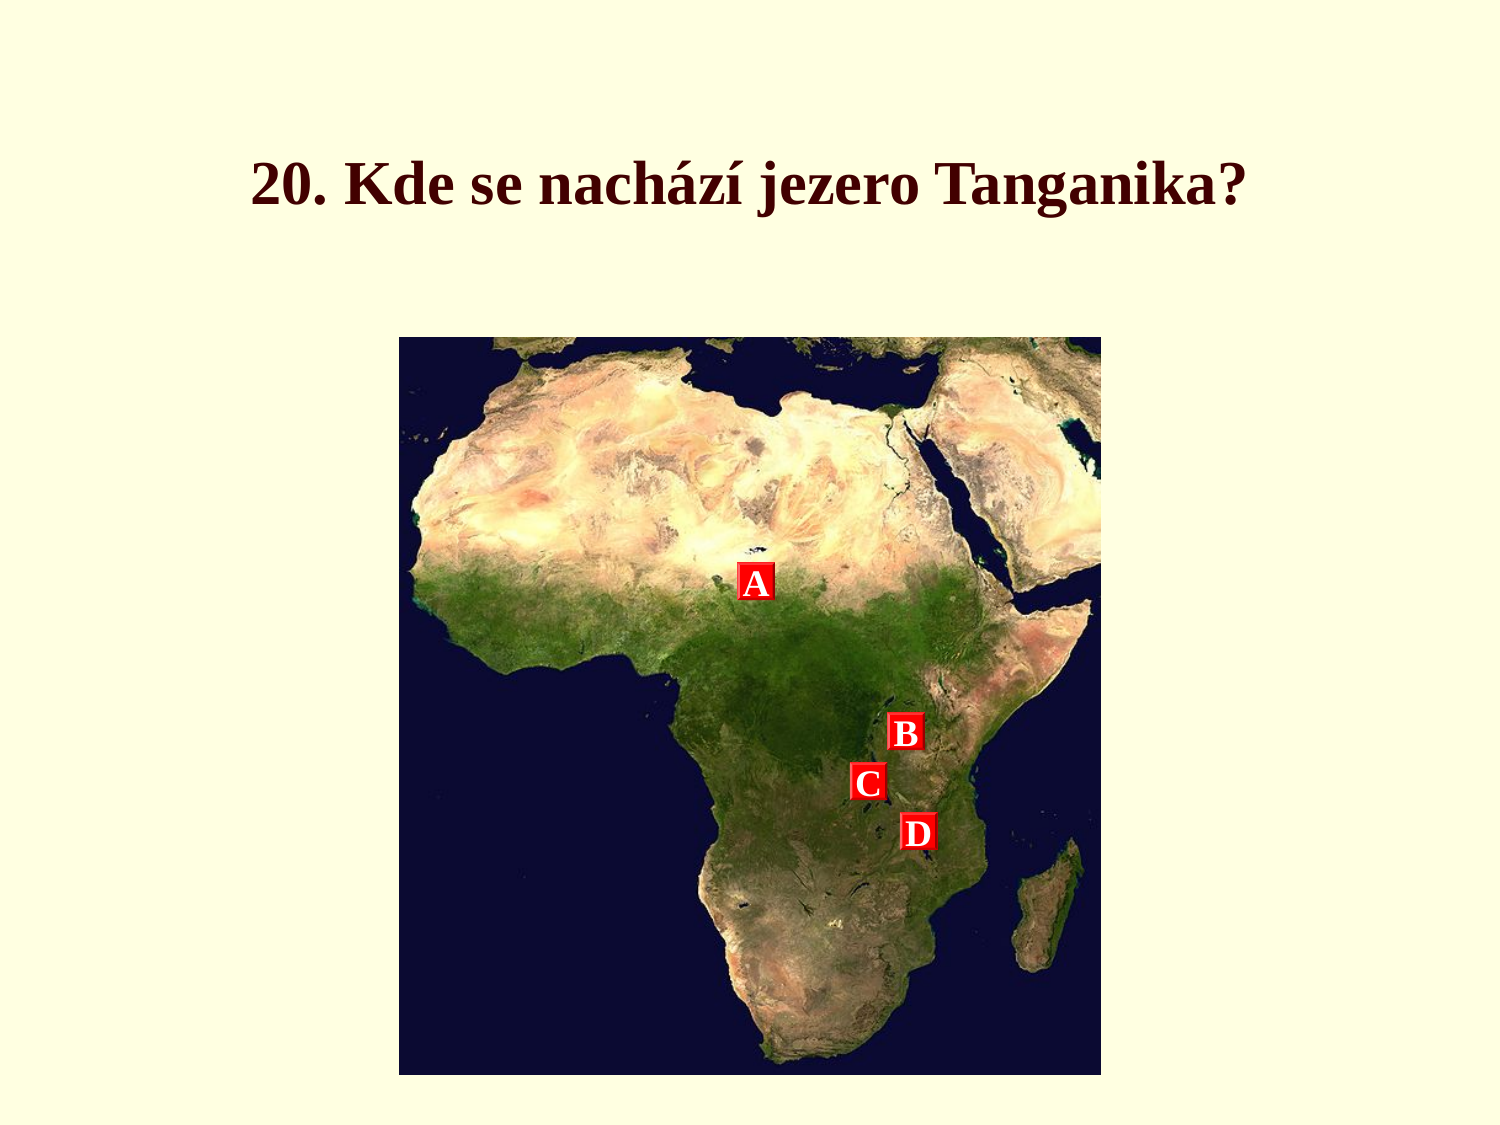

# 20. Kde se nachází jezero Tanganika?
A
B
C
D